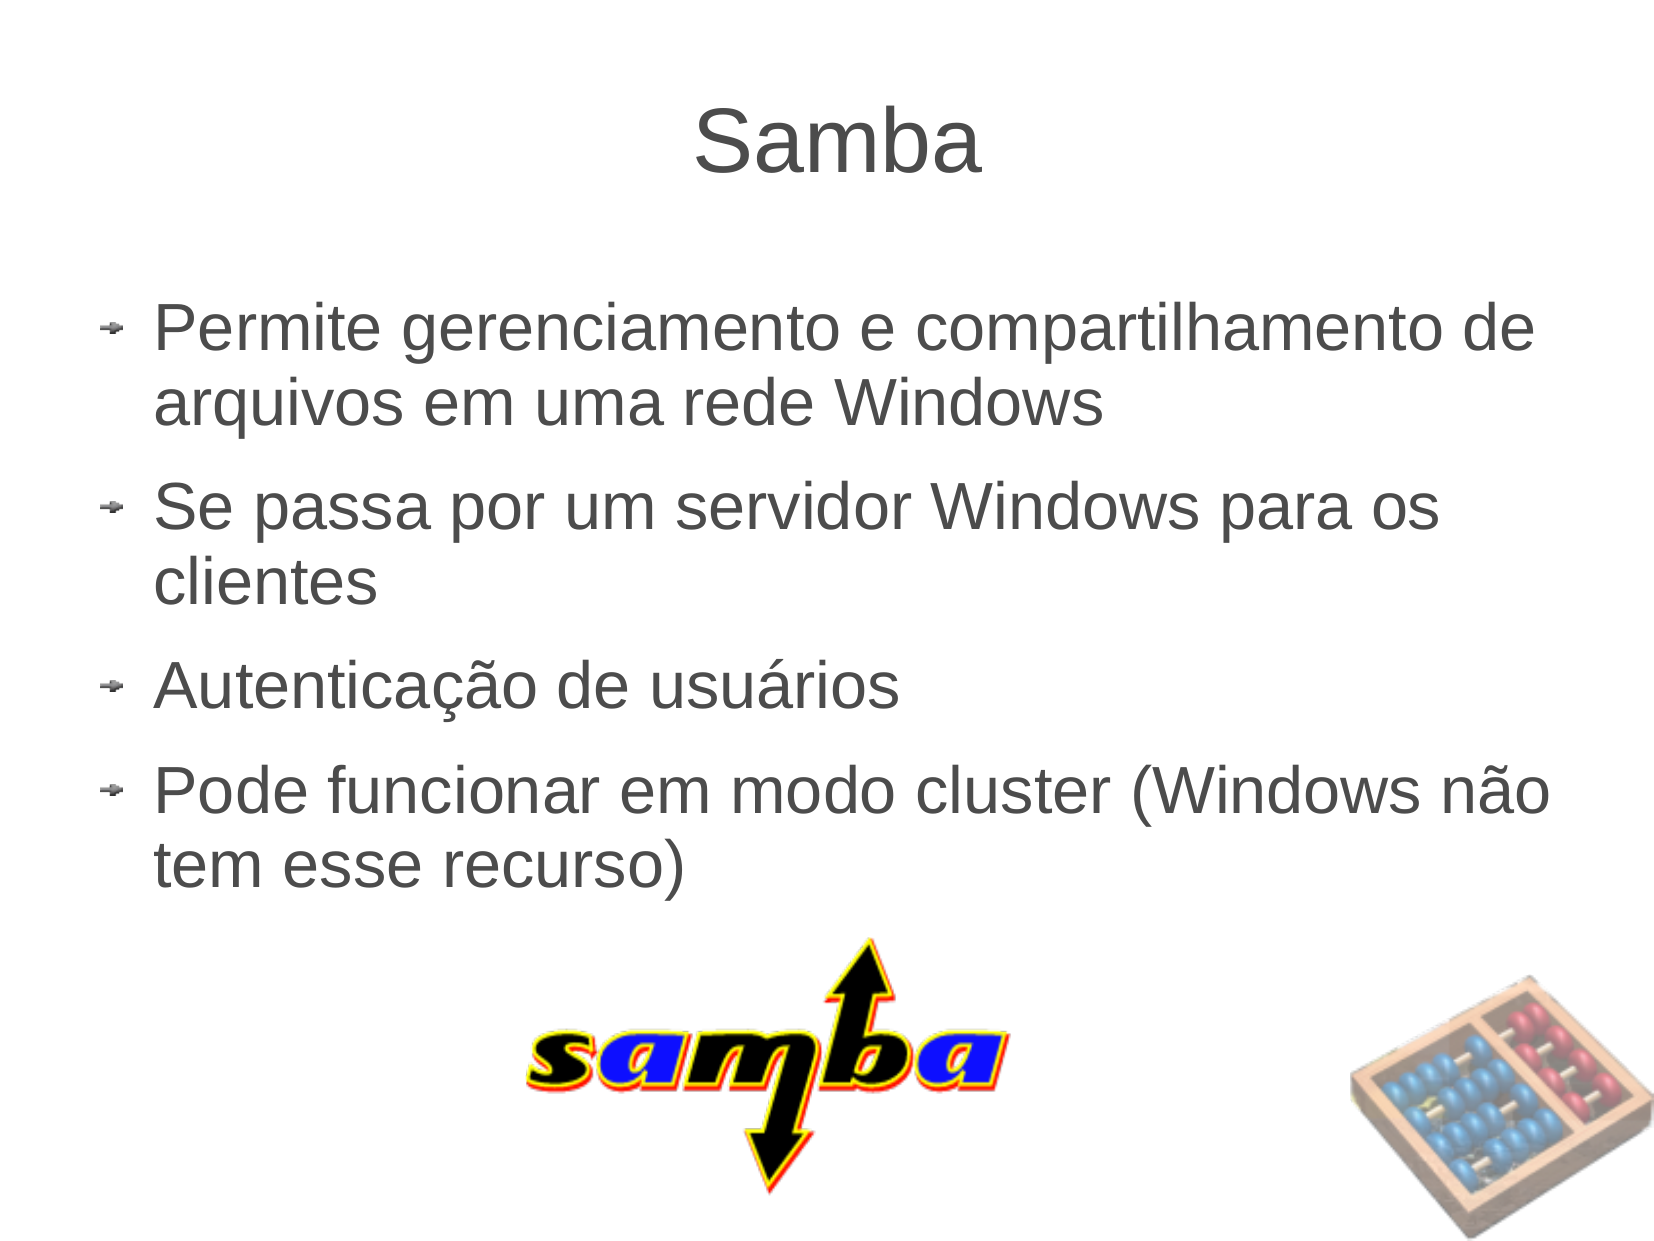

# Samba
Permite gerenciamento e compartilhamento de arquivos em uma rede Windows
Se passa por um servidor Windows para os clientes
Autenticação de usuários
Pode funcionar em modo cluster (Windows não tem esse recurso)